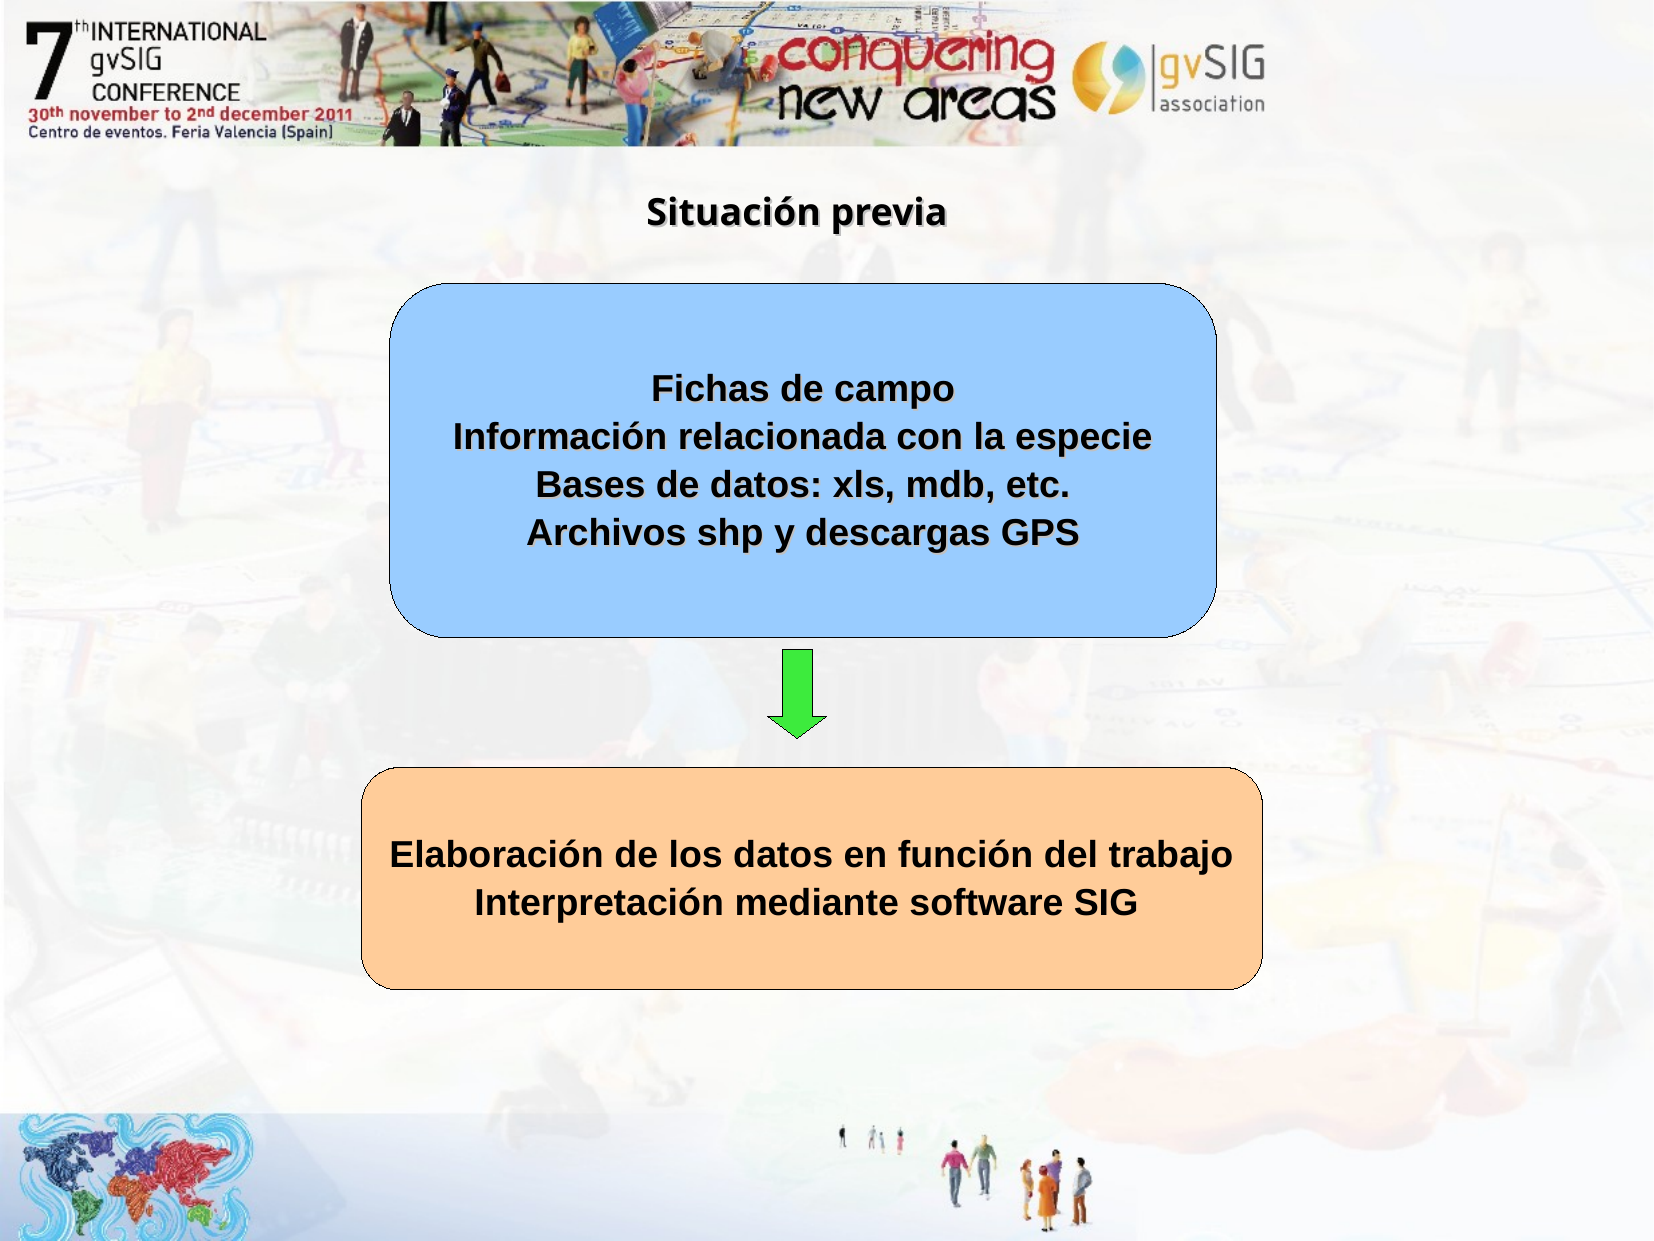

Situación previa
Fichas de campo
Información relacionada con la especie
Bases de datos: xls, mdb, etc.
Archivos shp y descargas GPS
Elaboración de los datos en función del trabajo
Interpretación mediante software SIG